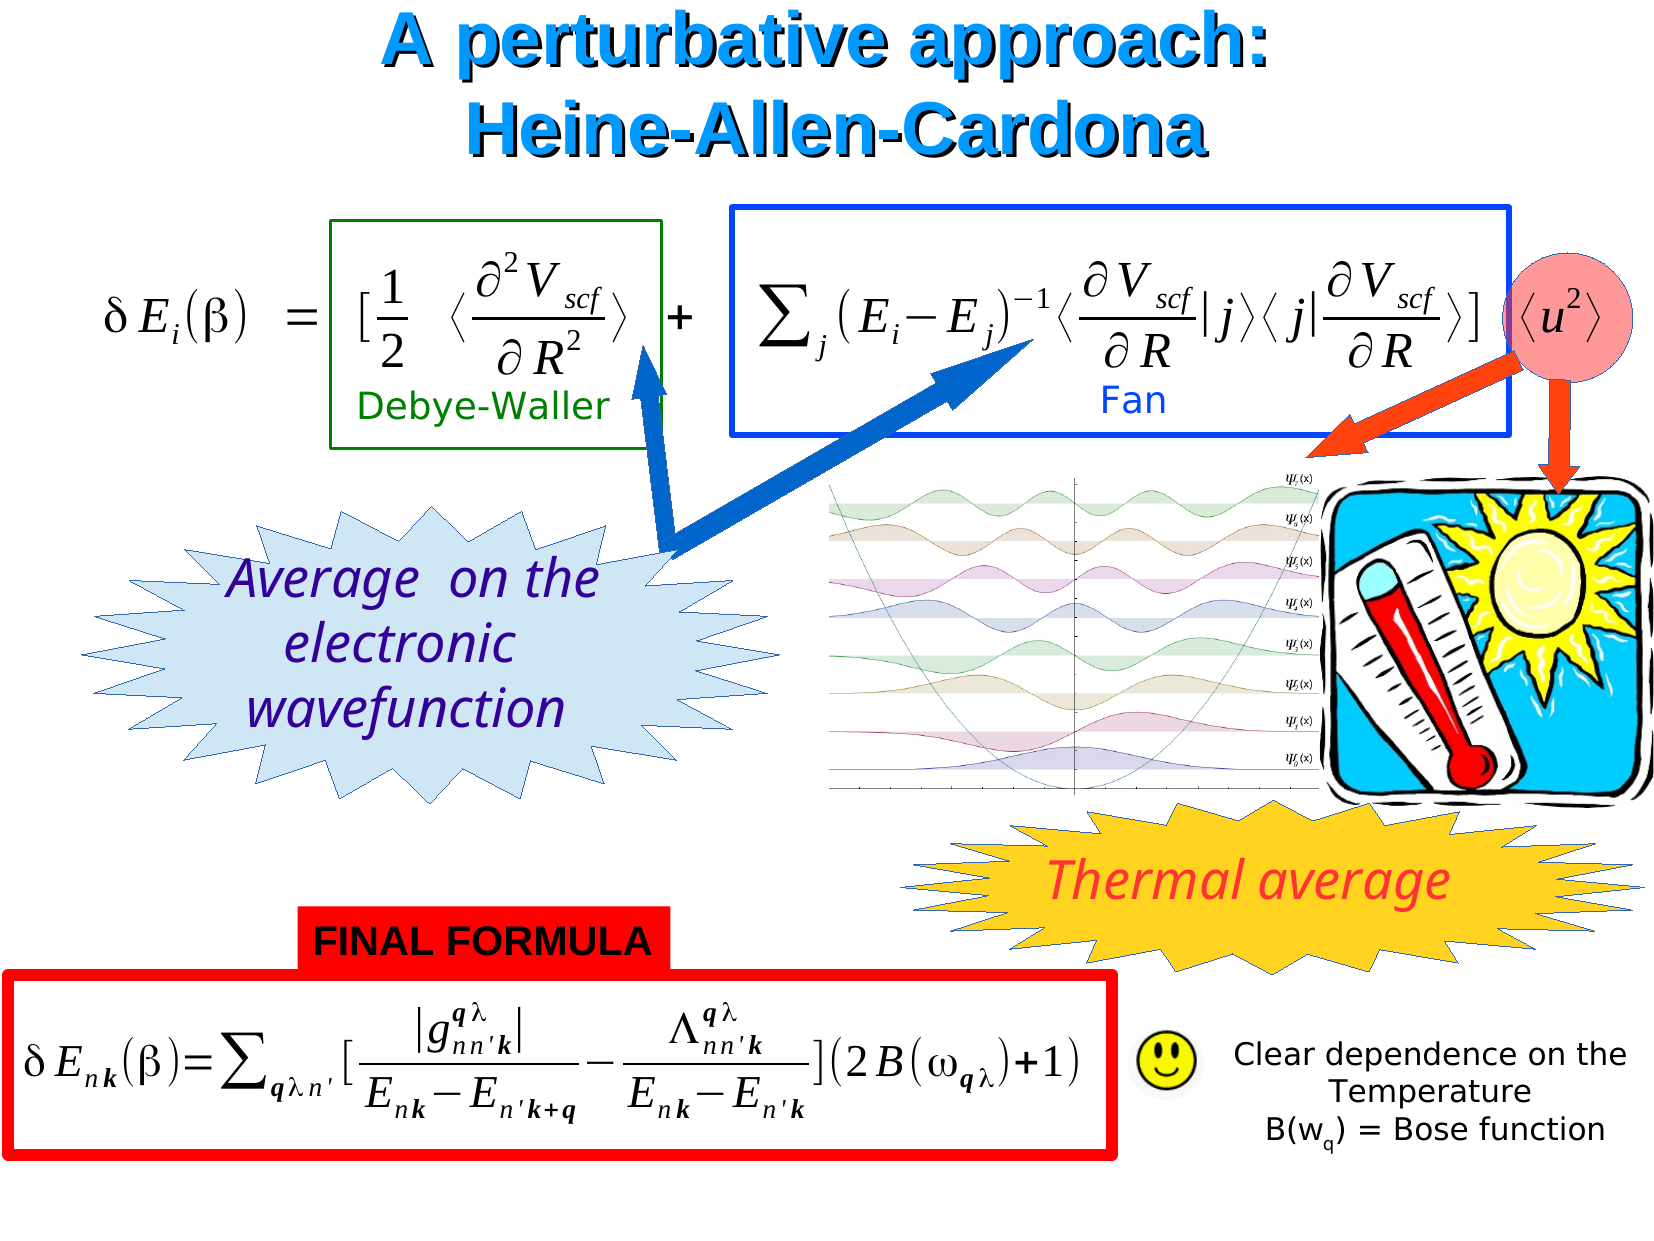

A perturbative approach:
Heine-Allen-Cardona
Fan
Debye-Waller
 Average on the
electronic
wavefunction
Thermal average
FINAL FORMULA
Clear dependence on the
Temperature
B(wq) = Bose function